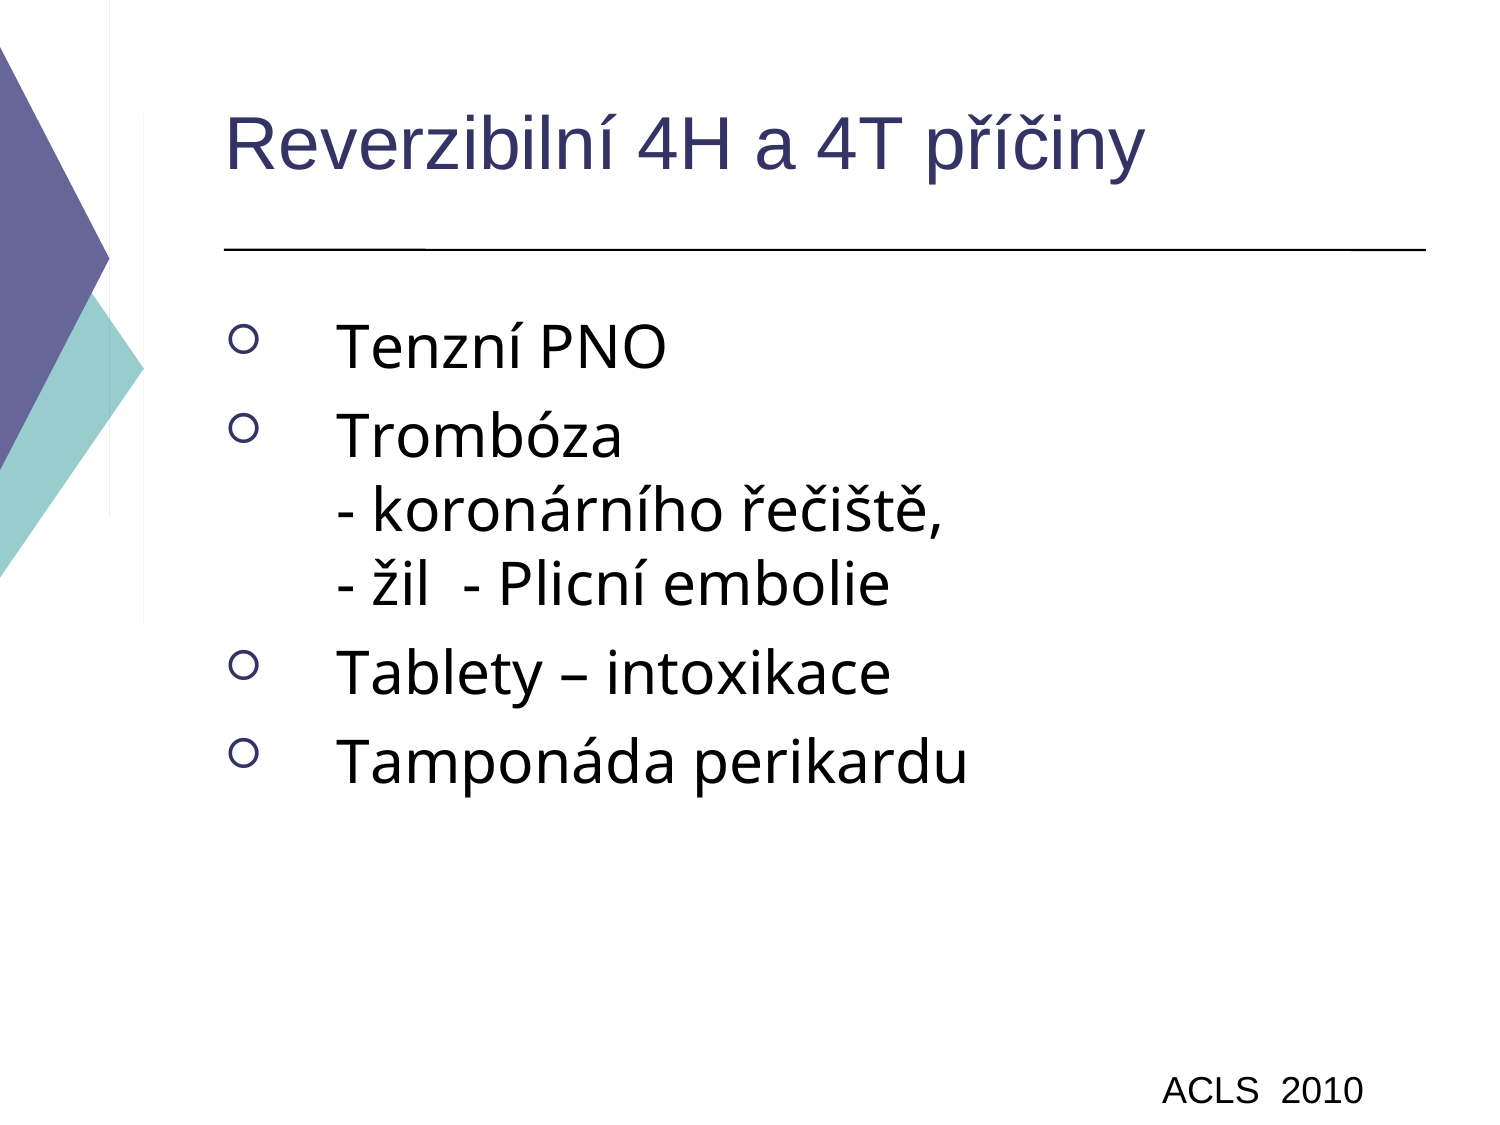

# Reverzibilní 4H a 4T příčiny
Tenzní PNO
Trombóza
- koronárního řečiště,
- žil - Plicní embolie
Tablety – intoxikace
Tamponáda perikardu
ACLS 2010